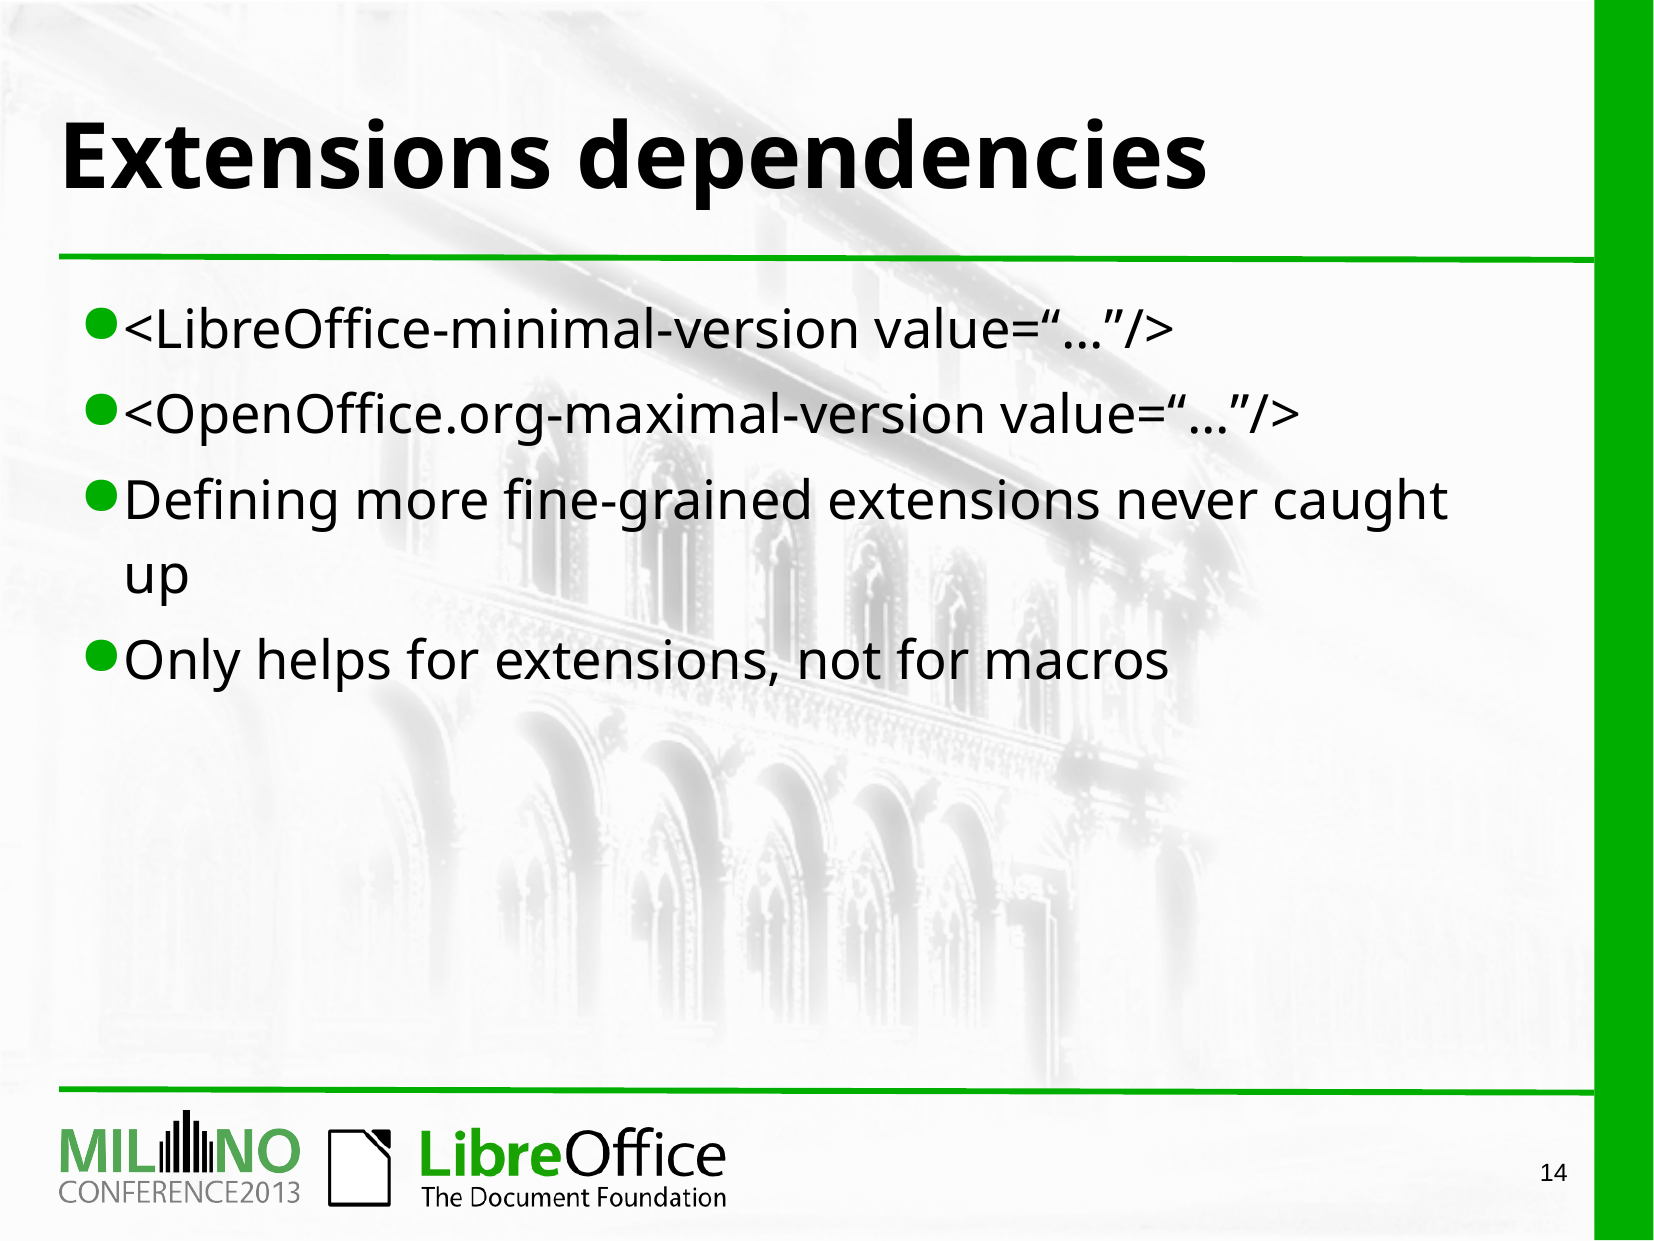

# Extensions dependencies
<LibreOffice-minimal-version value=“...”/>
<OpenOffice.org-maximal-version value=“...”/>
Defining more fine-grained extensions never caught up
Only helps for extensions, not for macros